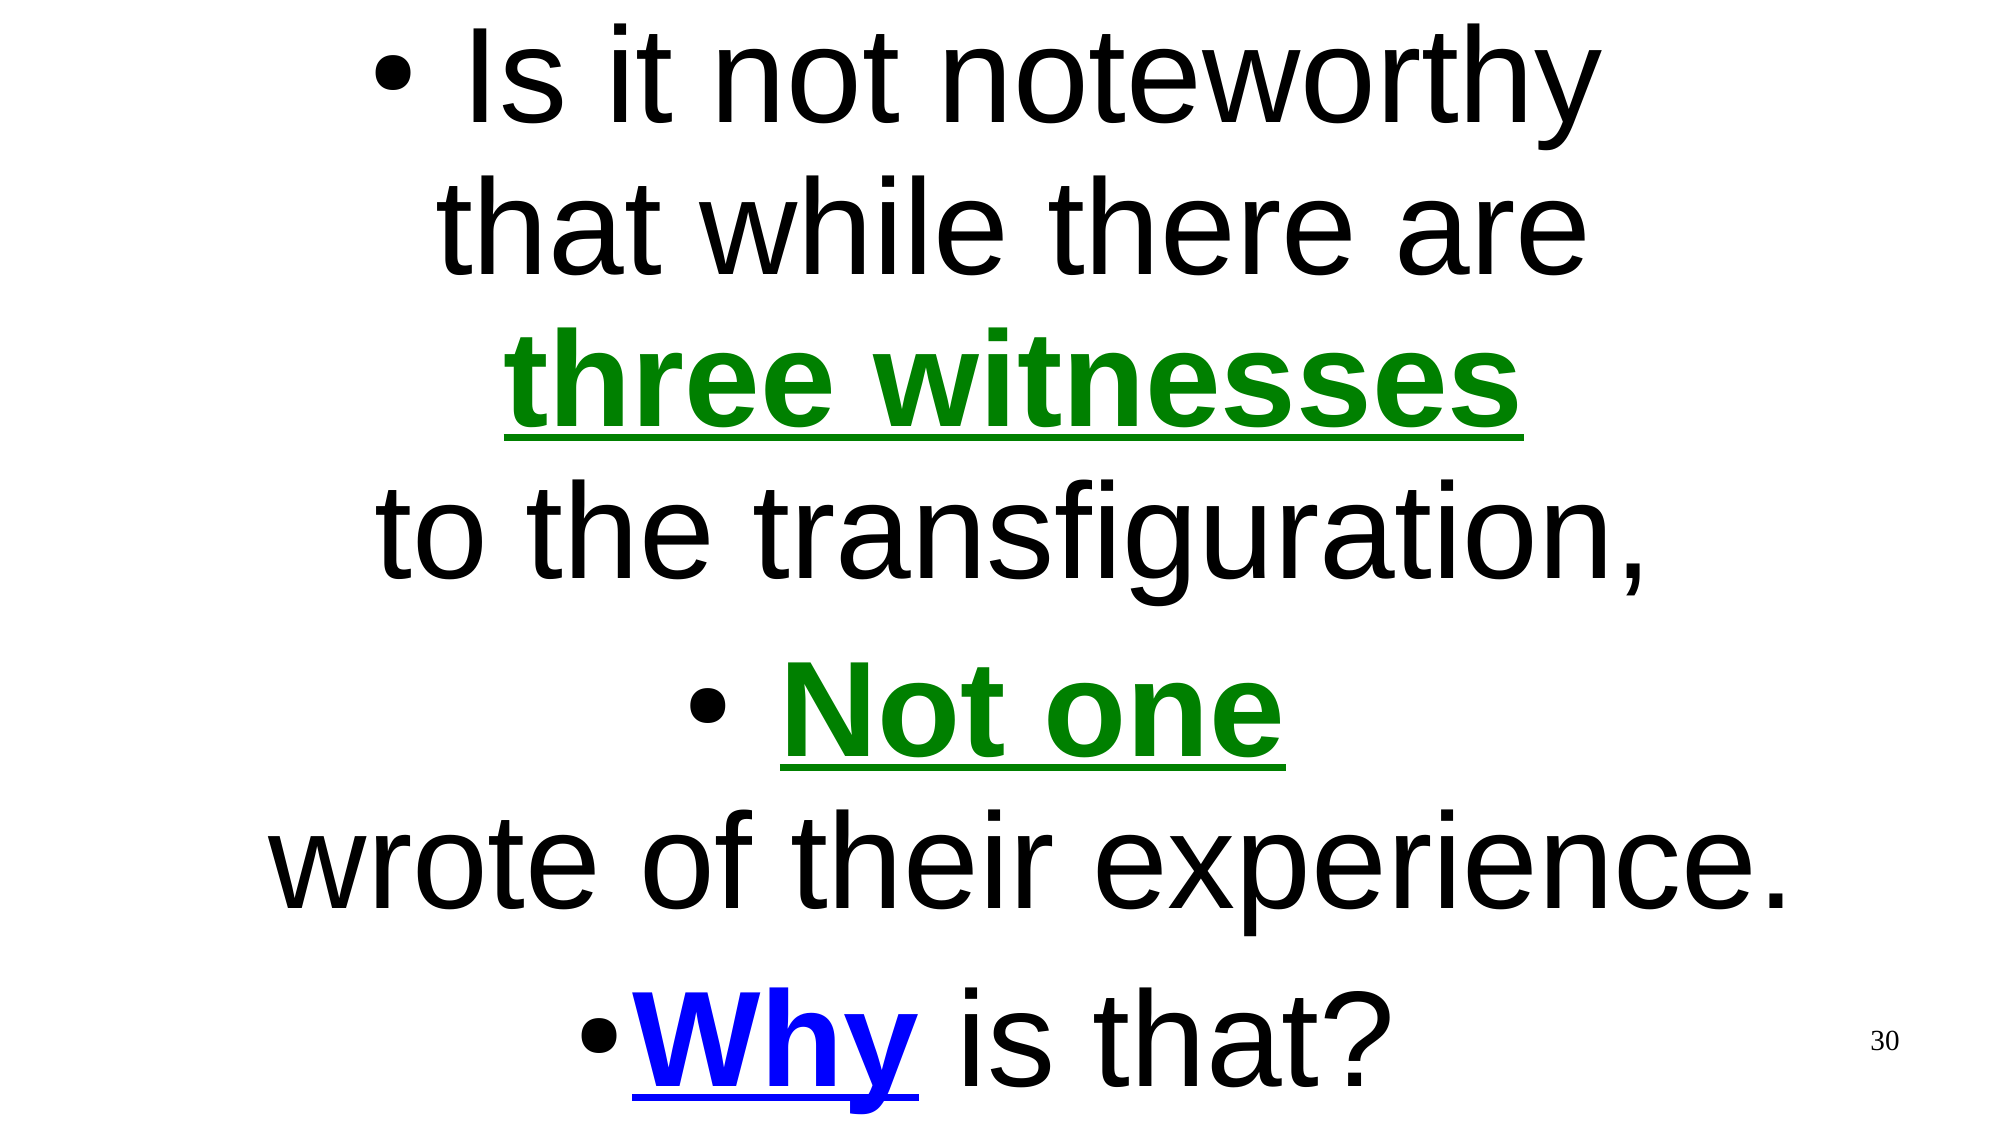

# Is it not noteworthy that while there are three witnesses to the transfiguration,
 Not one
wrote of their experience.
Why is that?
30